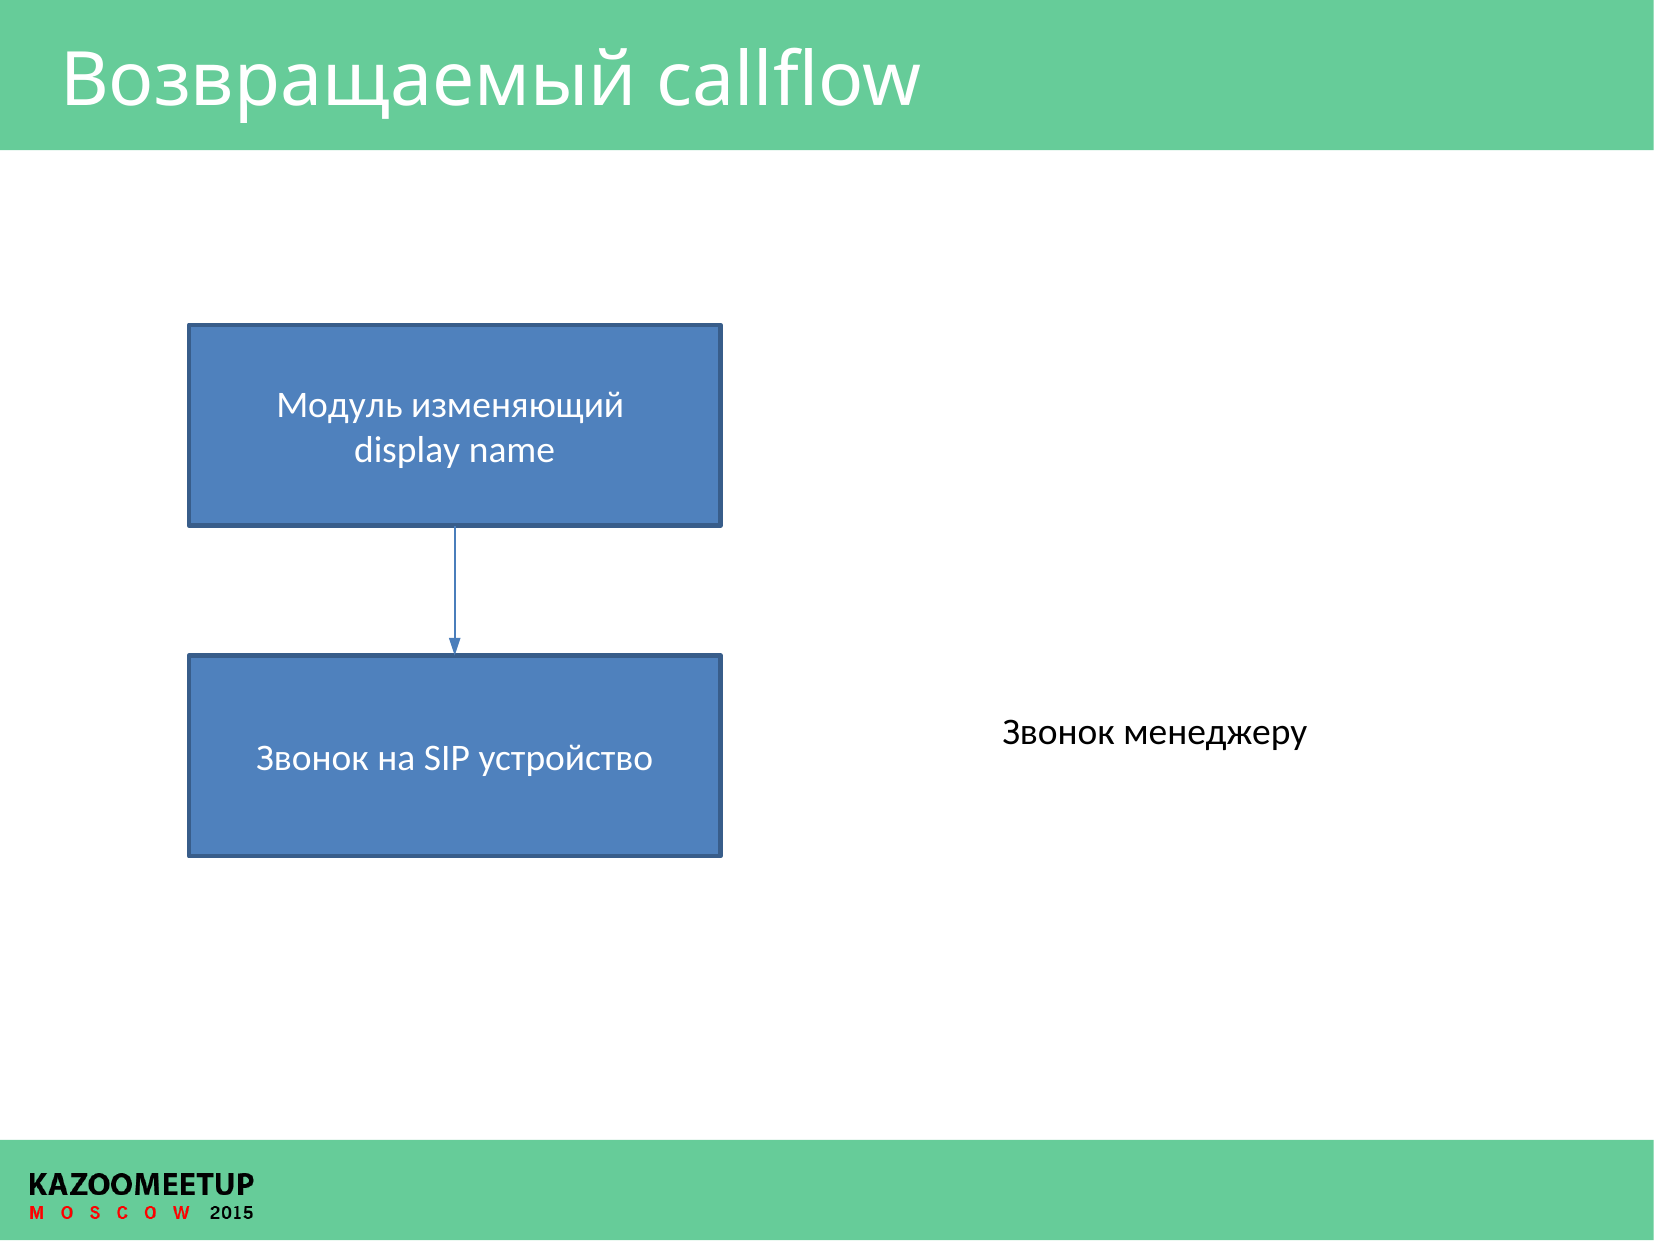

# Возвращаемый callflow
Модуль изменяющий
display name
Звонок на SIP устройство
Звонок менеджеру